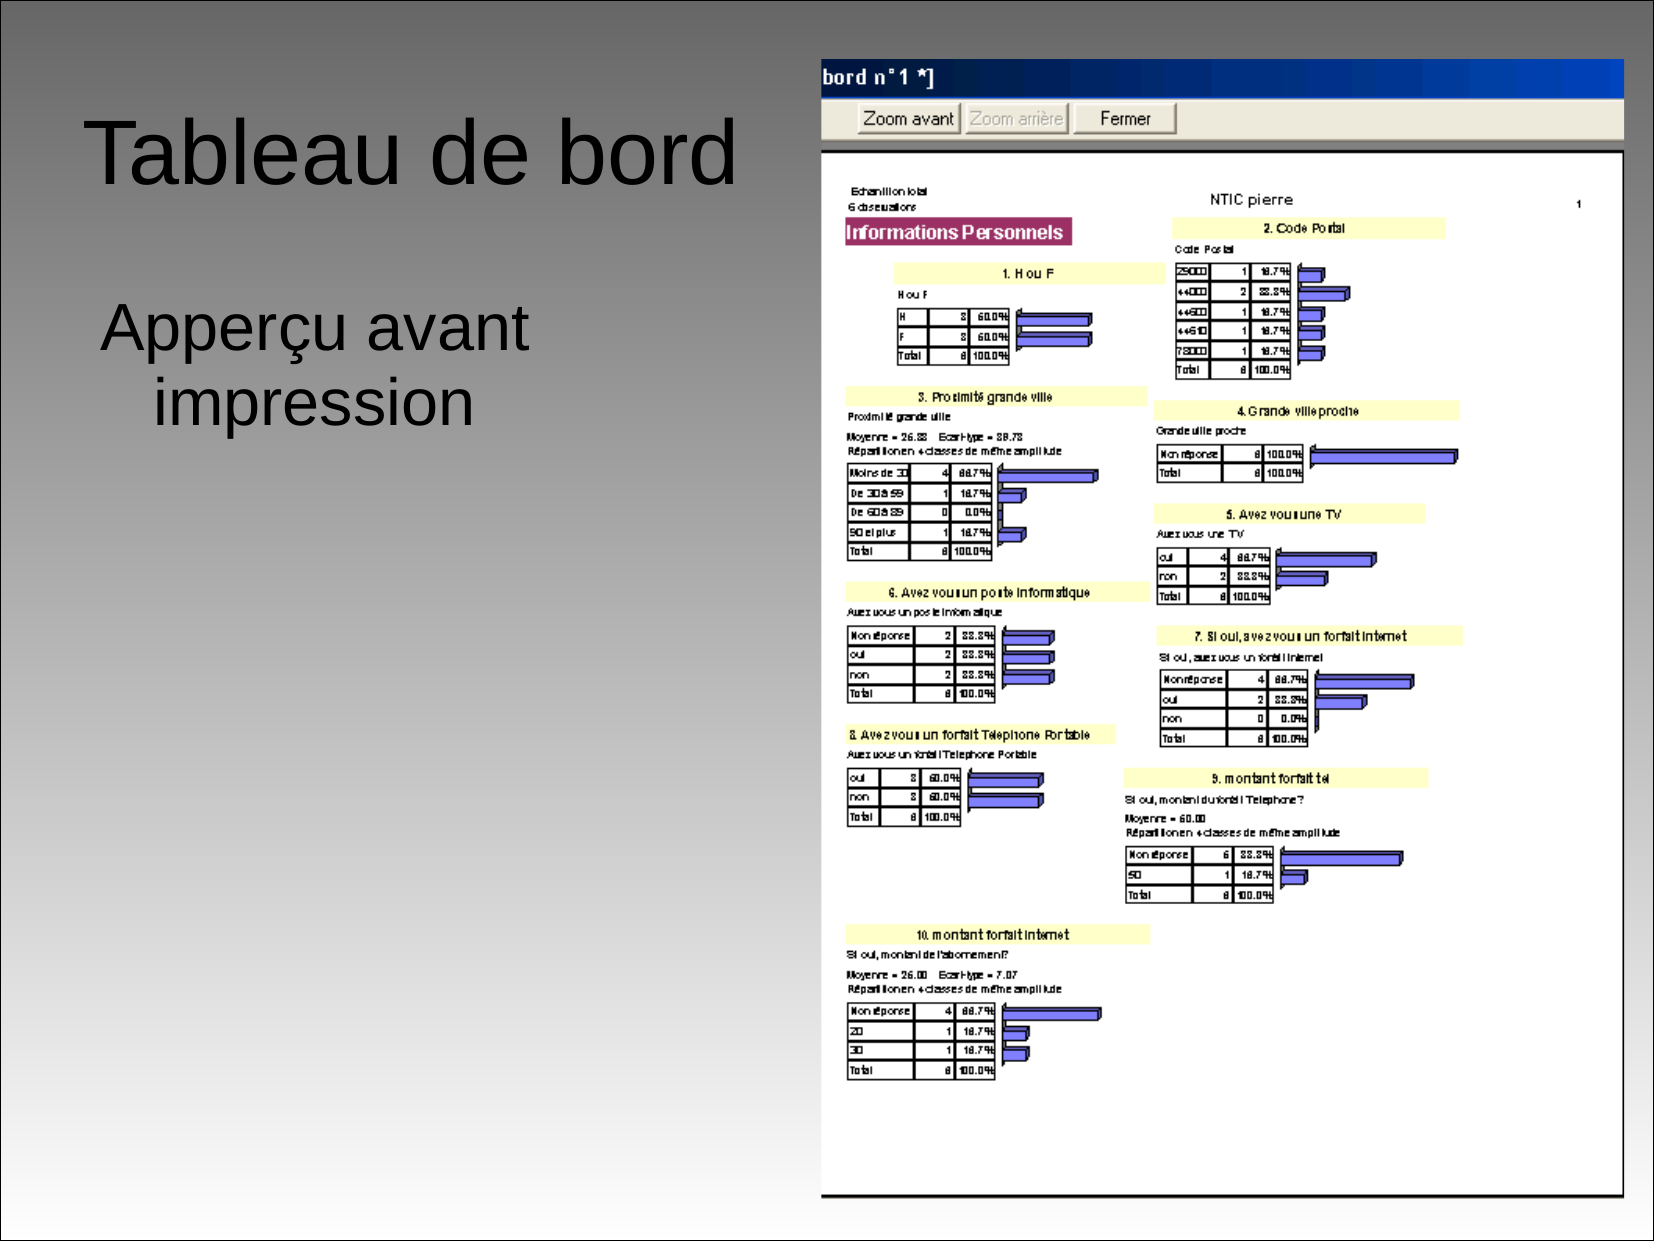

# Tableau de bord
Apperçu avant
impression